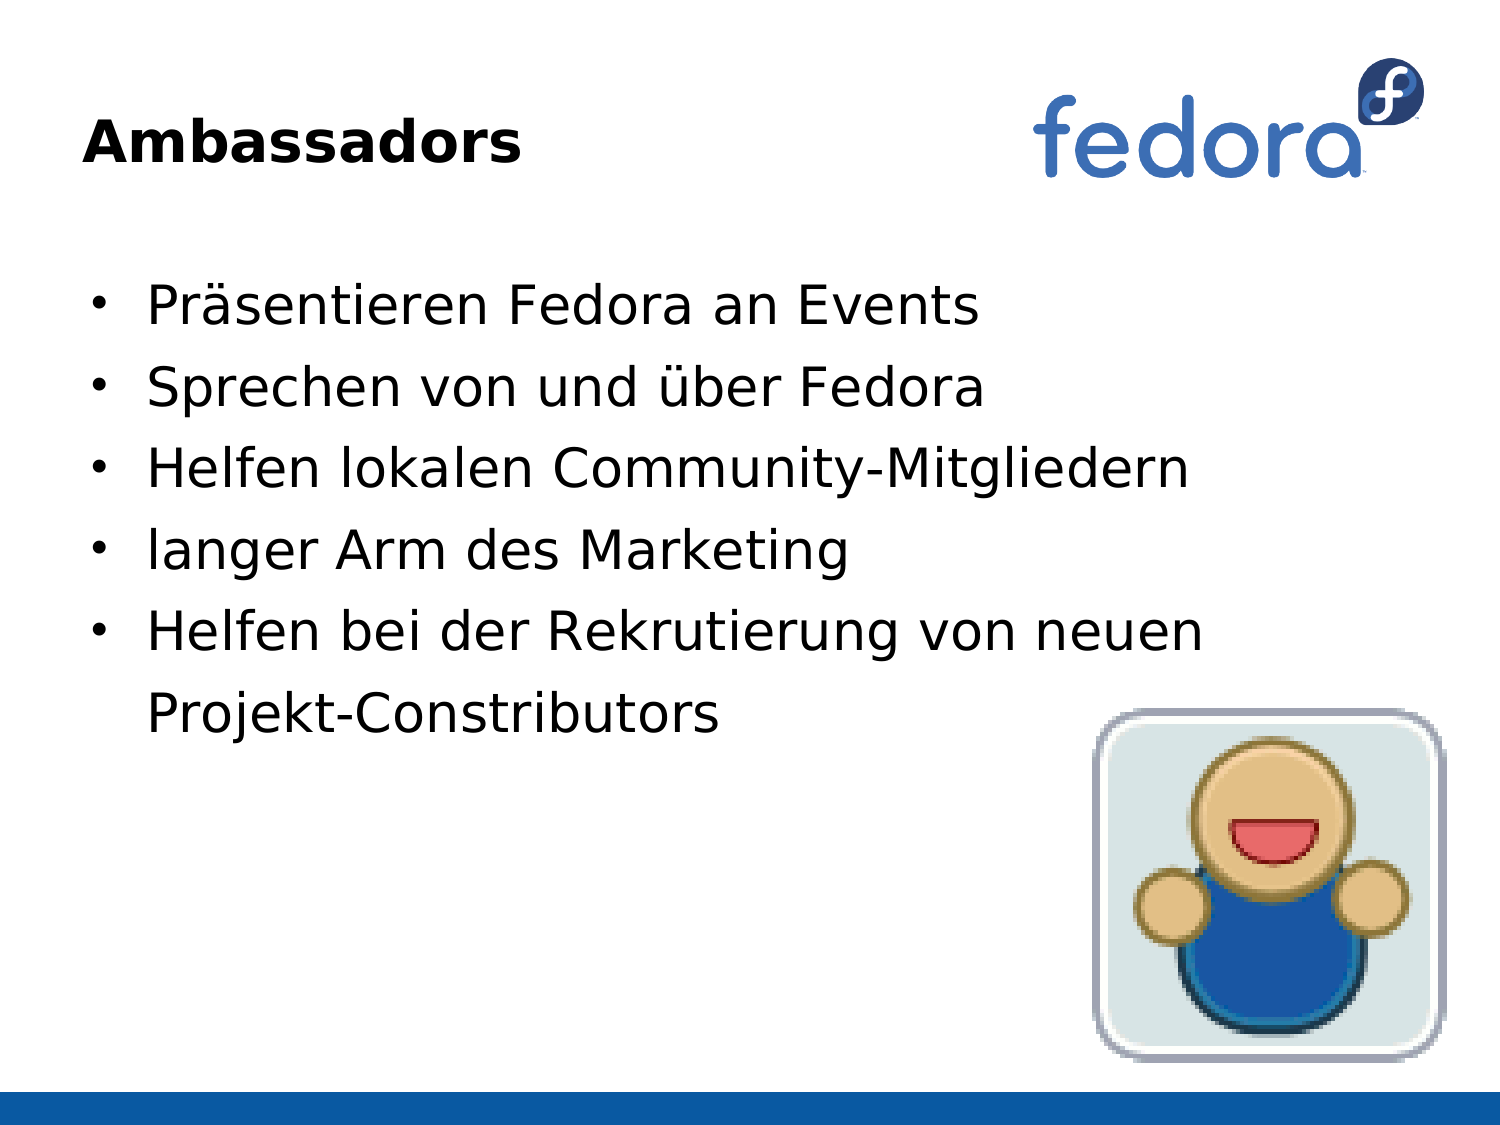

# Ambassadors
Präsentieren Fedora an Events
Sprechen von und über Fedora
Helfen lokalen Community-Mitgliedern
langer Arm des Marketing
Helfen bei der Rekrutierung von neuen
Projekt-Constributors